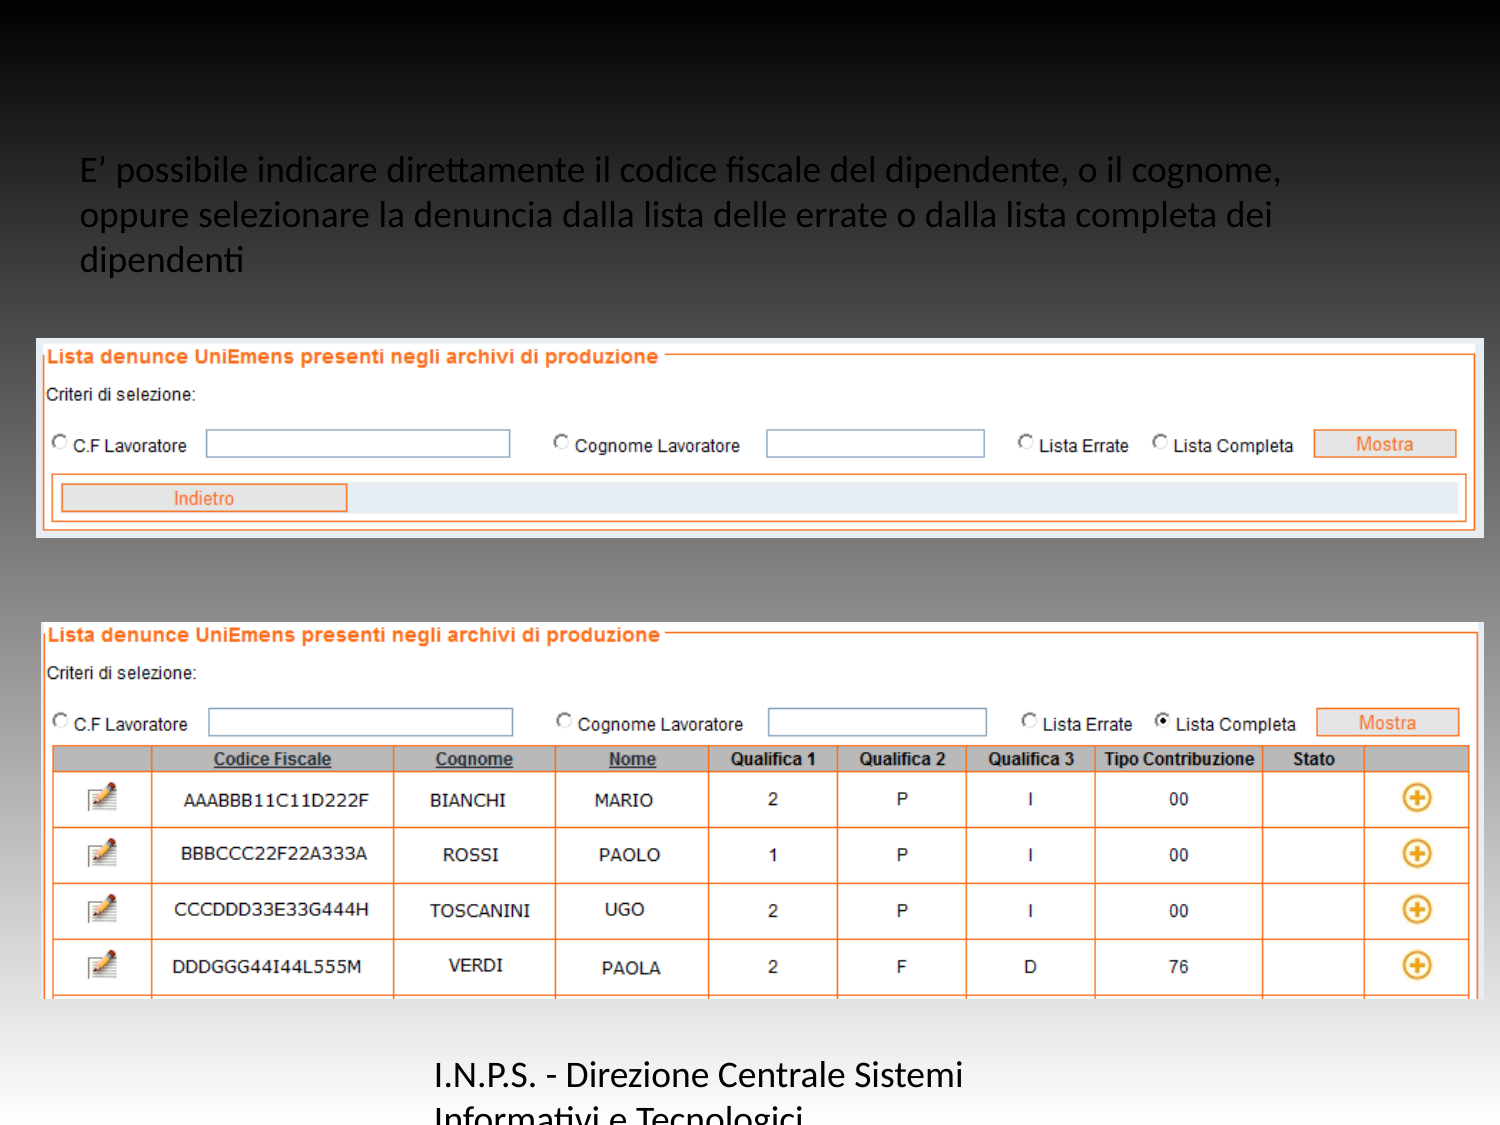

E’ possibile indicare direttamente il codice fiscale del dipendente, o il cognome, oppure selezionare la denuncia dalla lista delle errate o dalla lista completa dei dipendenti
I.N.P.S. - Direzione Centrale Sistemi Informativi e Tecnologici